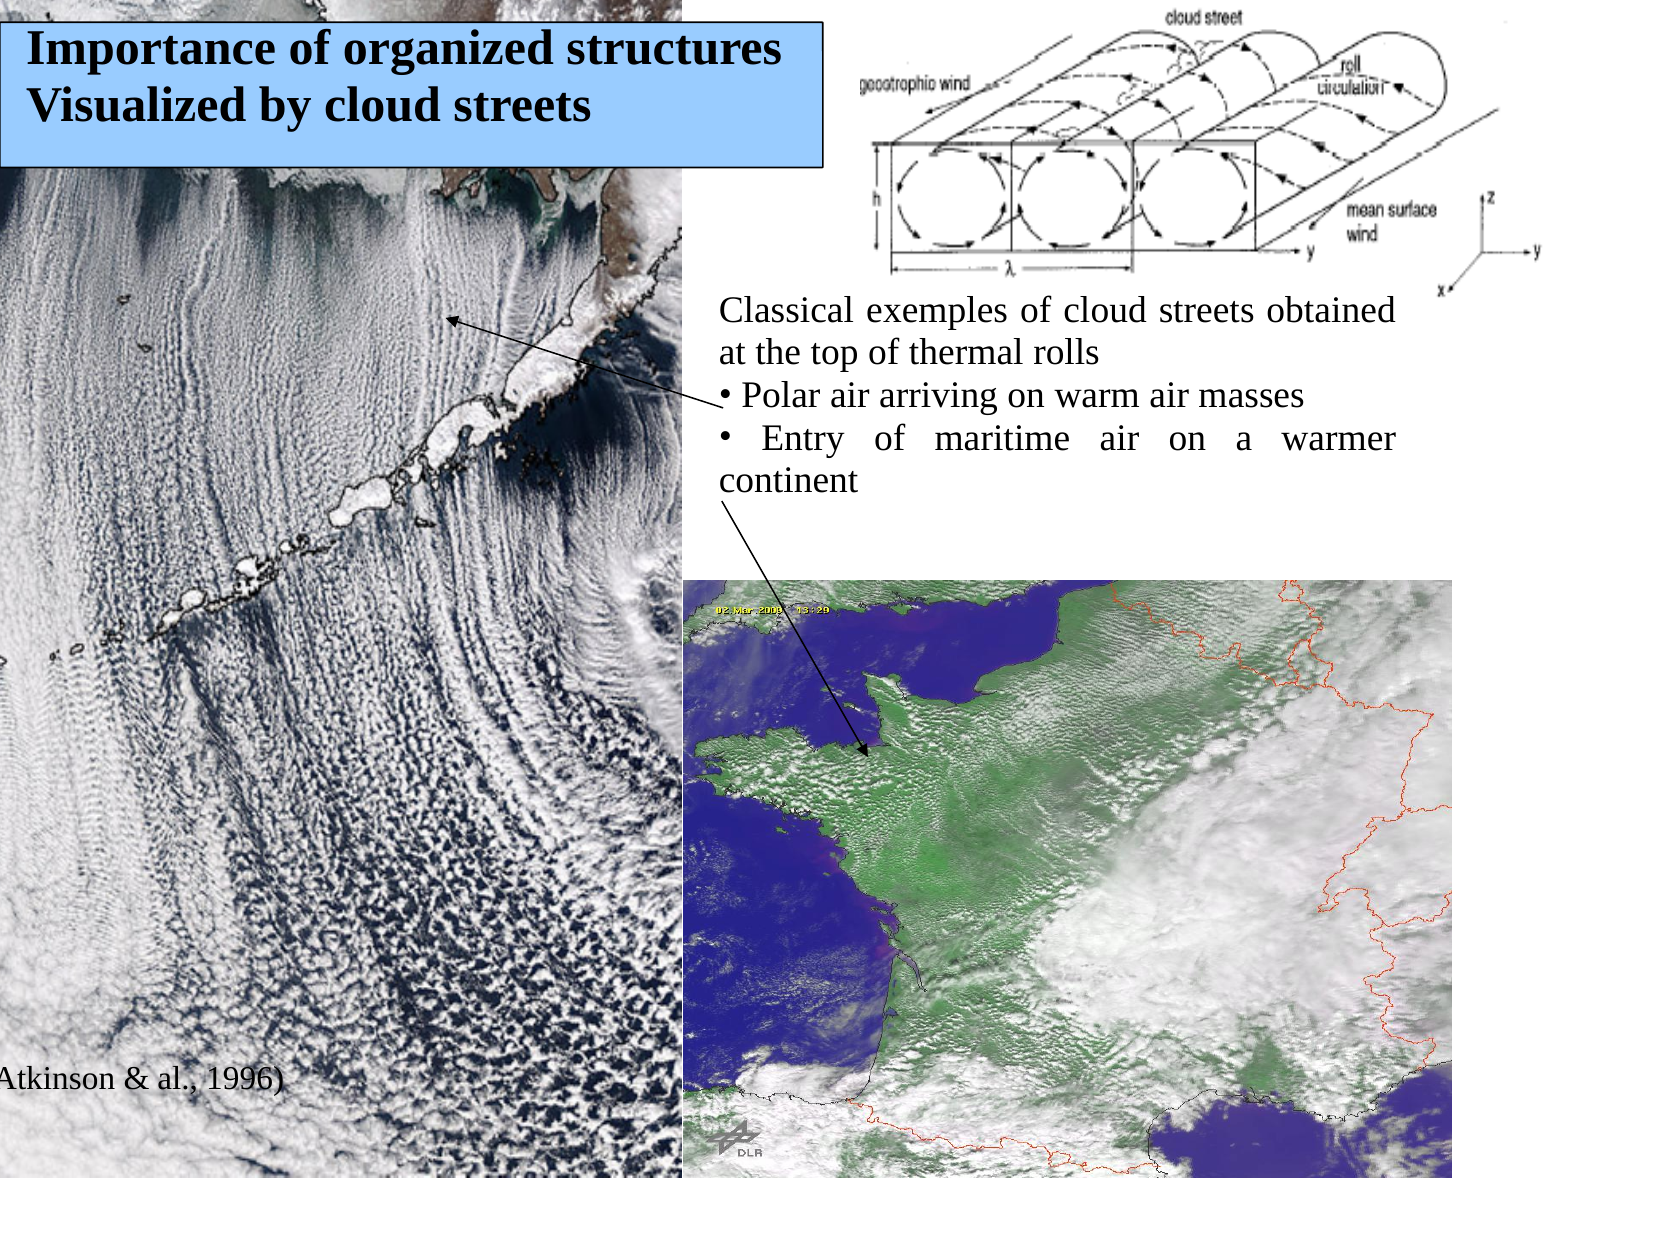

Importance of organized structures
Visualized by cloud streets
Classical exemples of cloud streets obtained at the top of thermal rolls
 Polar air arriving on warm air masses
 Entry of maritime air on a warmer continent
(Atkinson & al., 1996)‏